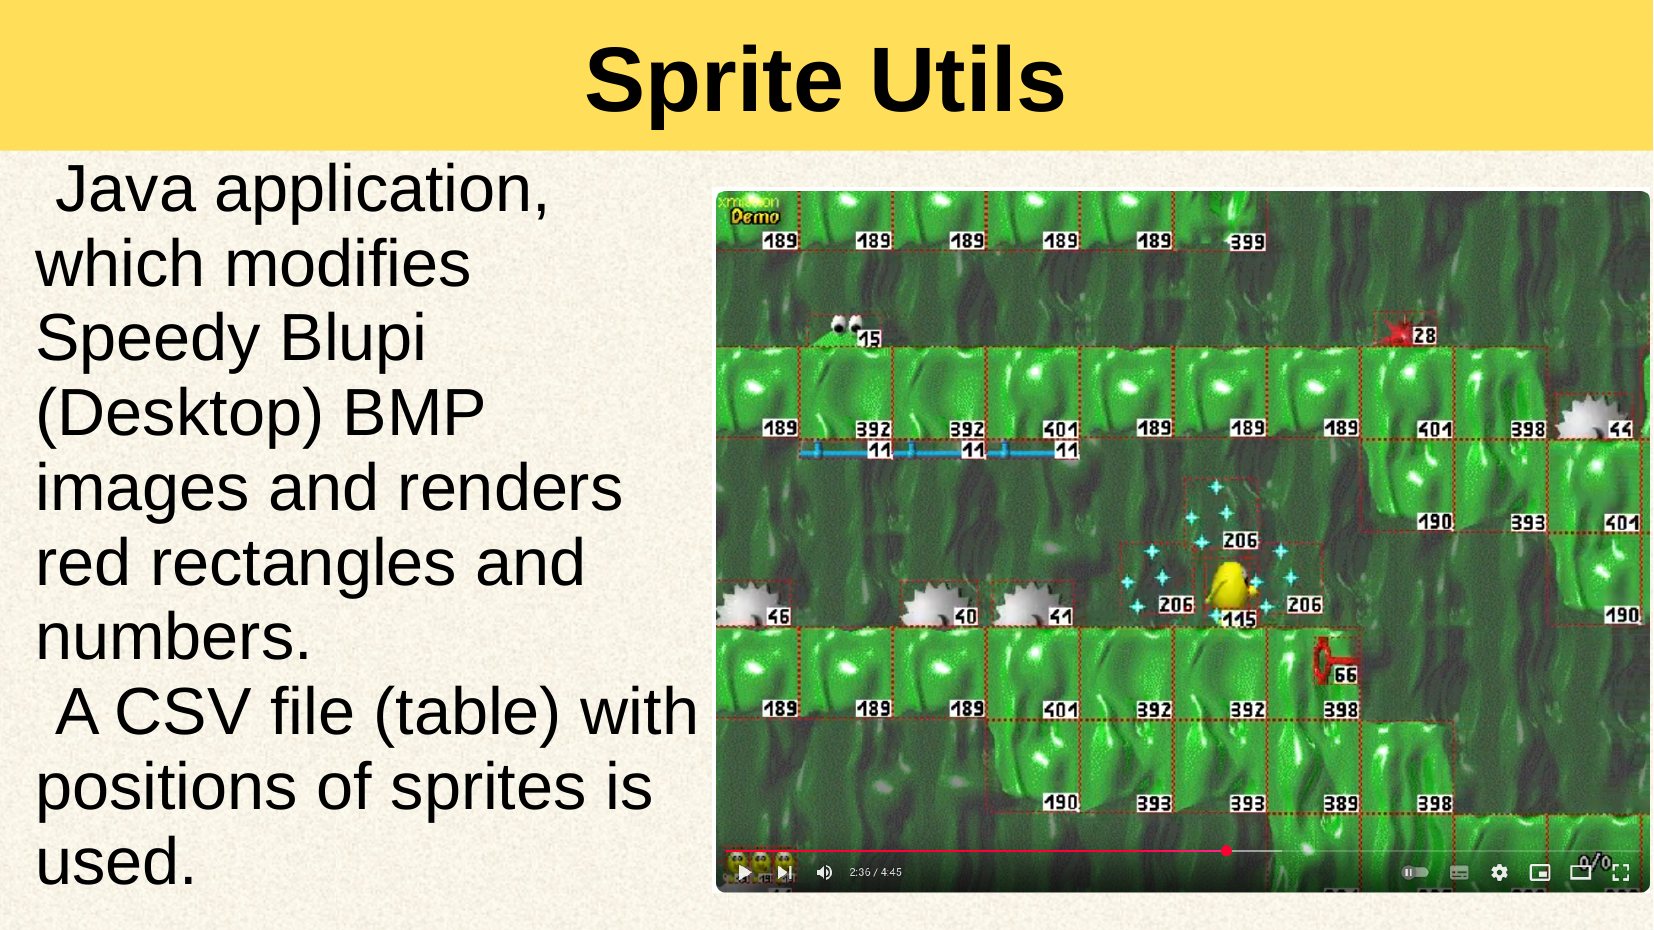

# Sprite Utils
Java application, which modifies Speedy Blupi (Desktop) BMP images and renders red rectangles and numbers.
A CSV file (table) with positions of sprites is used.
35